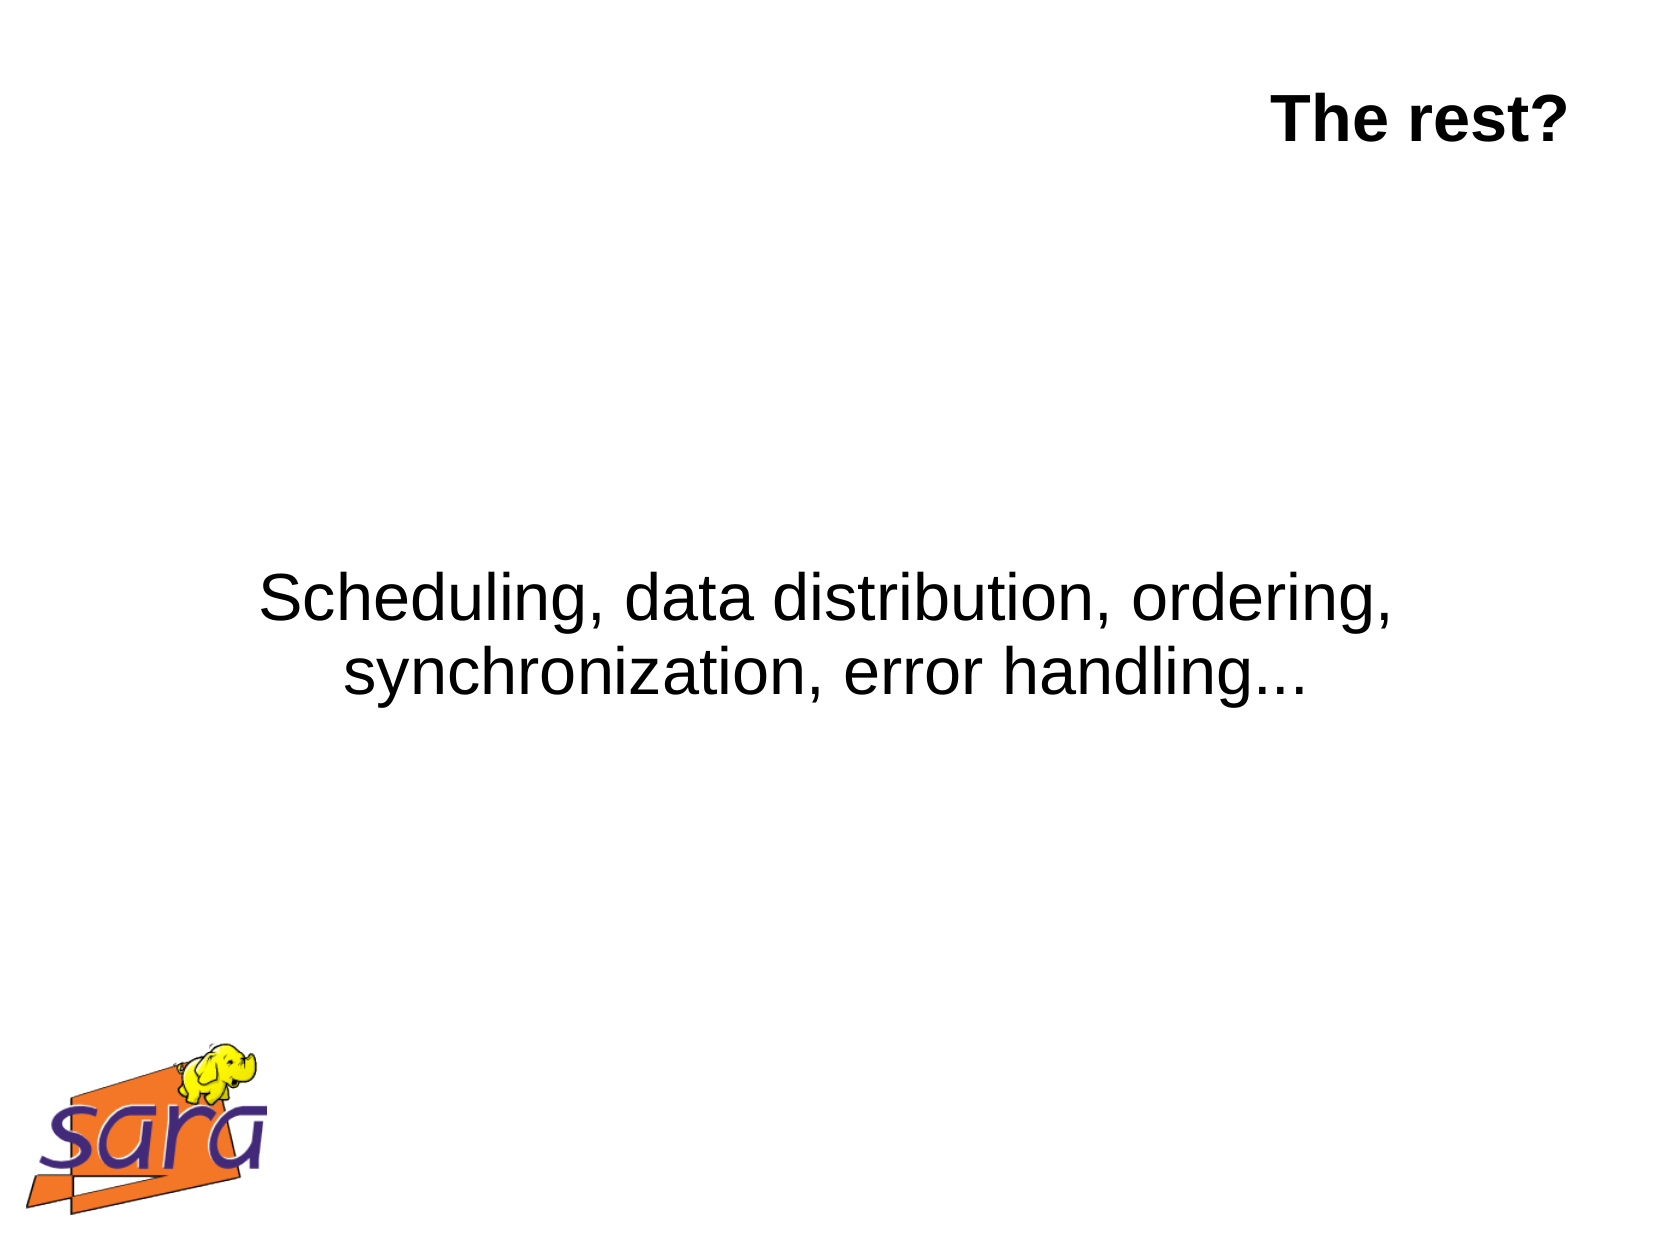

# The rest?
Scheduling, data distribution, ordering, synchronization, error handling...